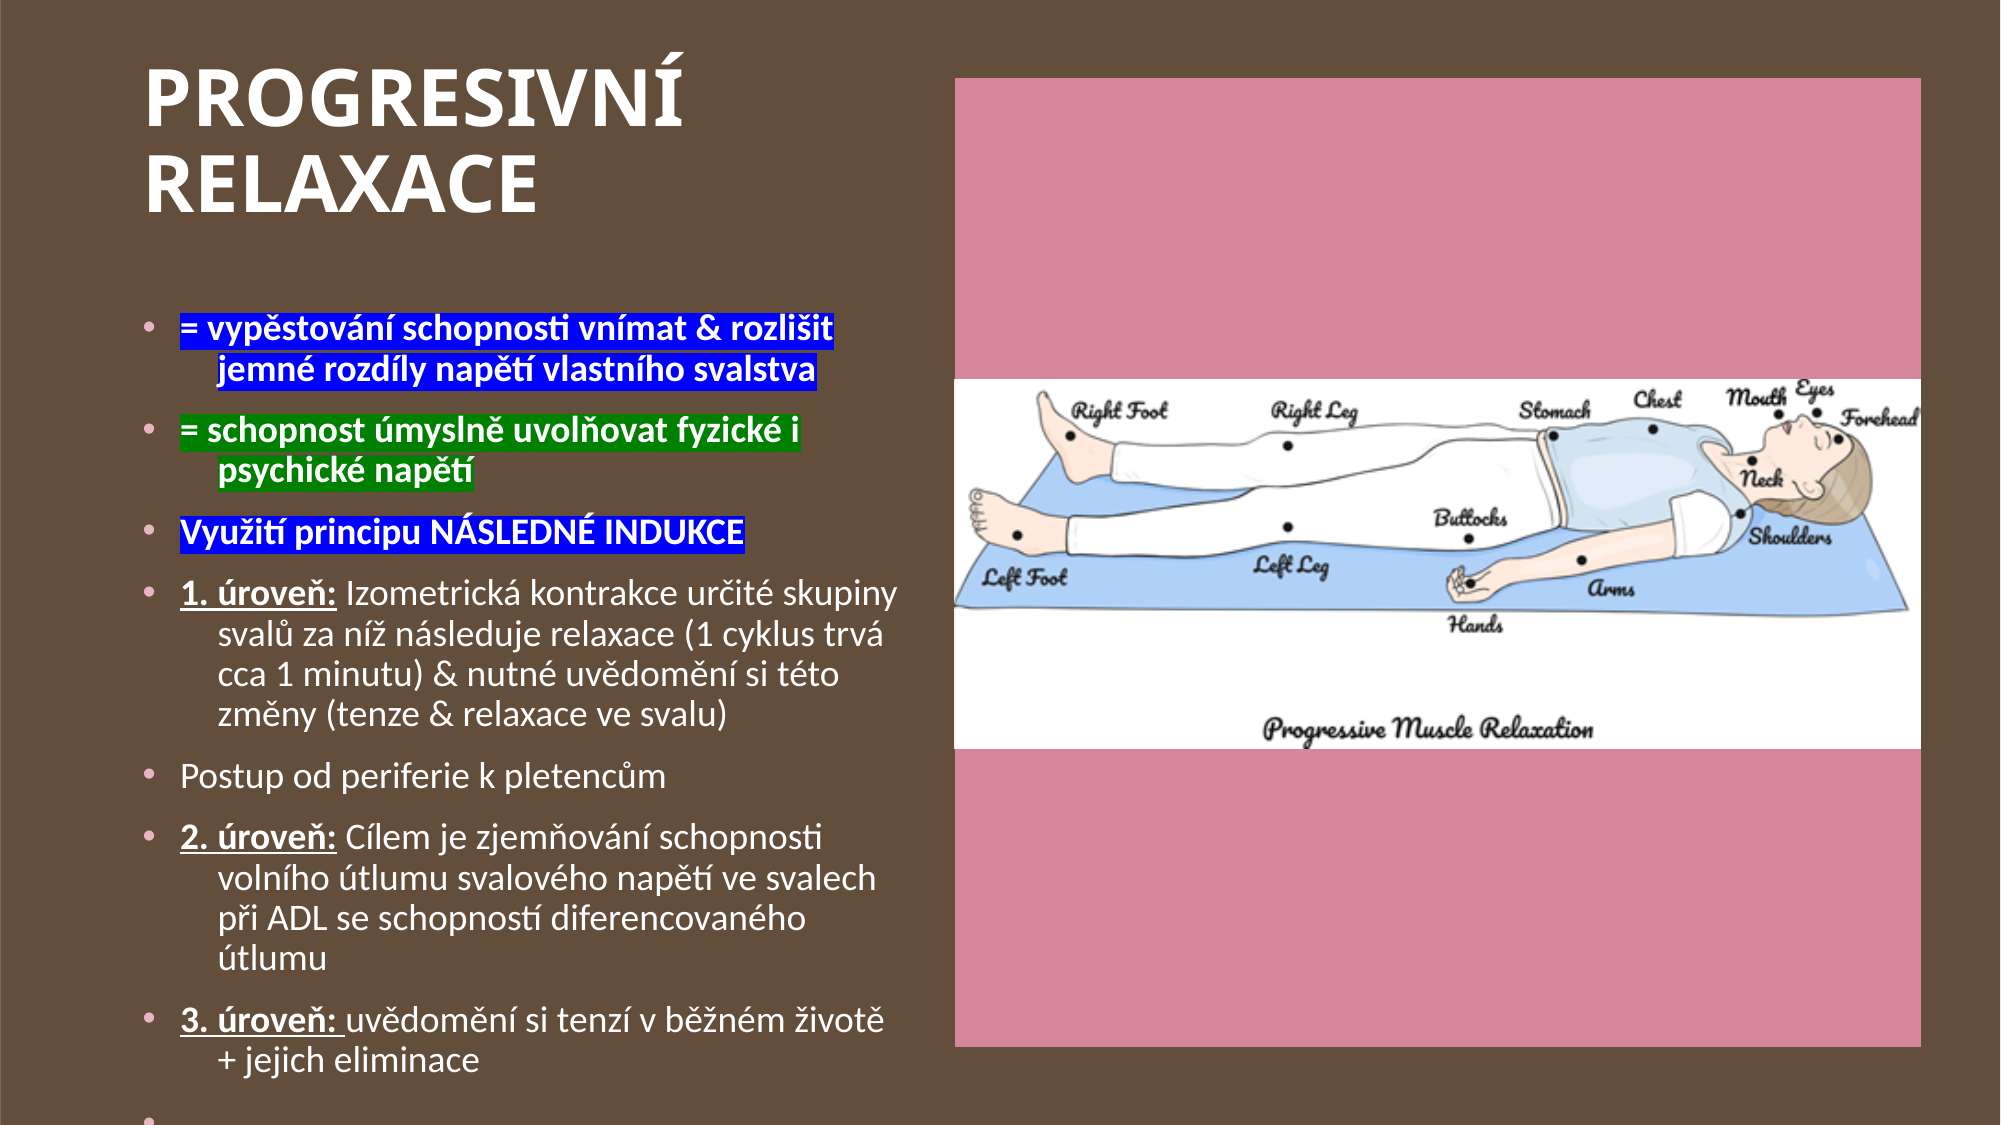

# PROGRESIVNÍ RELAXACE
= vypěstování schopnosti vnímat & rozlišit jemné rozdíly napětí vlastního svalstva
= schopnost úmyslně uvolňovat fyzické i psychické napětí
Využití principu NÁSLEDNÉ INDUKCE
1. úroveň: Izometrická kontrakce určité skupiny svalů za níž následuje relaxace (1 cyklus trvá cca 1 minutu) & nutné uvědomění si této změny (tenze & relaxace ve svalu)
Postup od periferie k pletencům
2. úroveň: Cílem je zjemňování schopnosti volního útlumu svalového napětí ve svalech při ADL se schopností diferencovaného útlumu
3. úroveň: uvědomění si tenzí v běžném životě + jejich eliminace